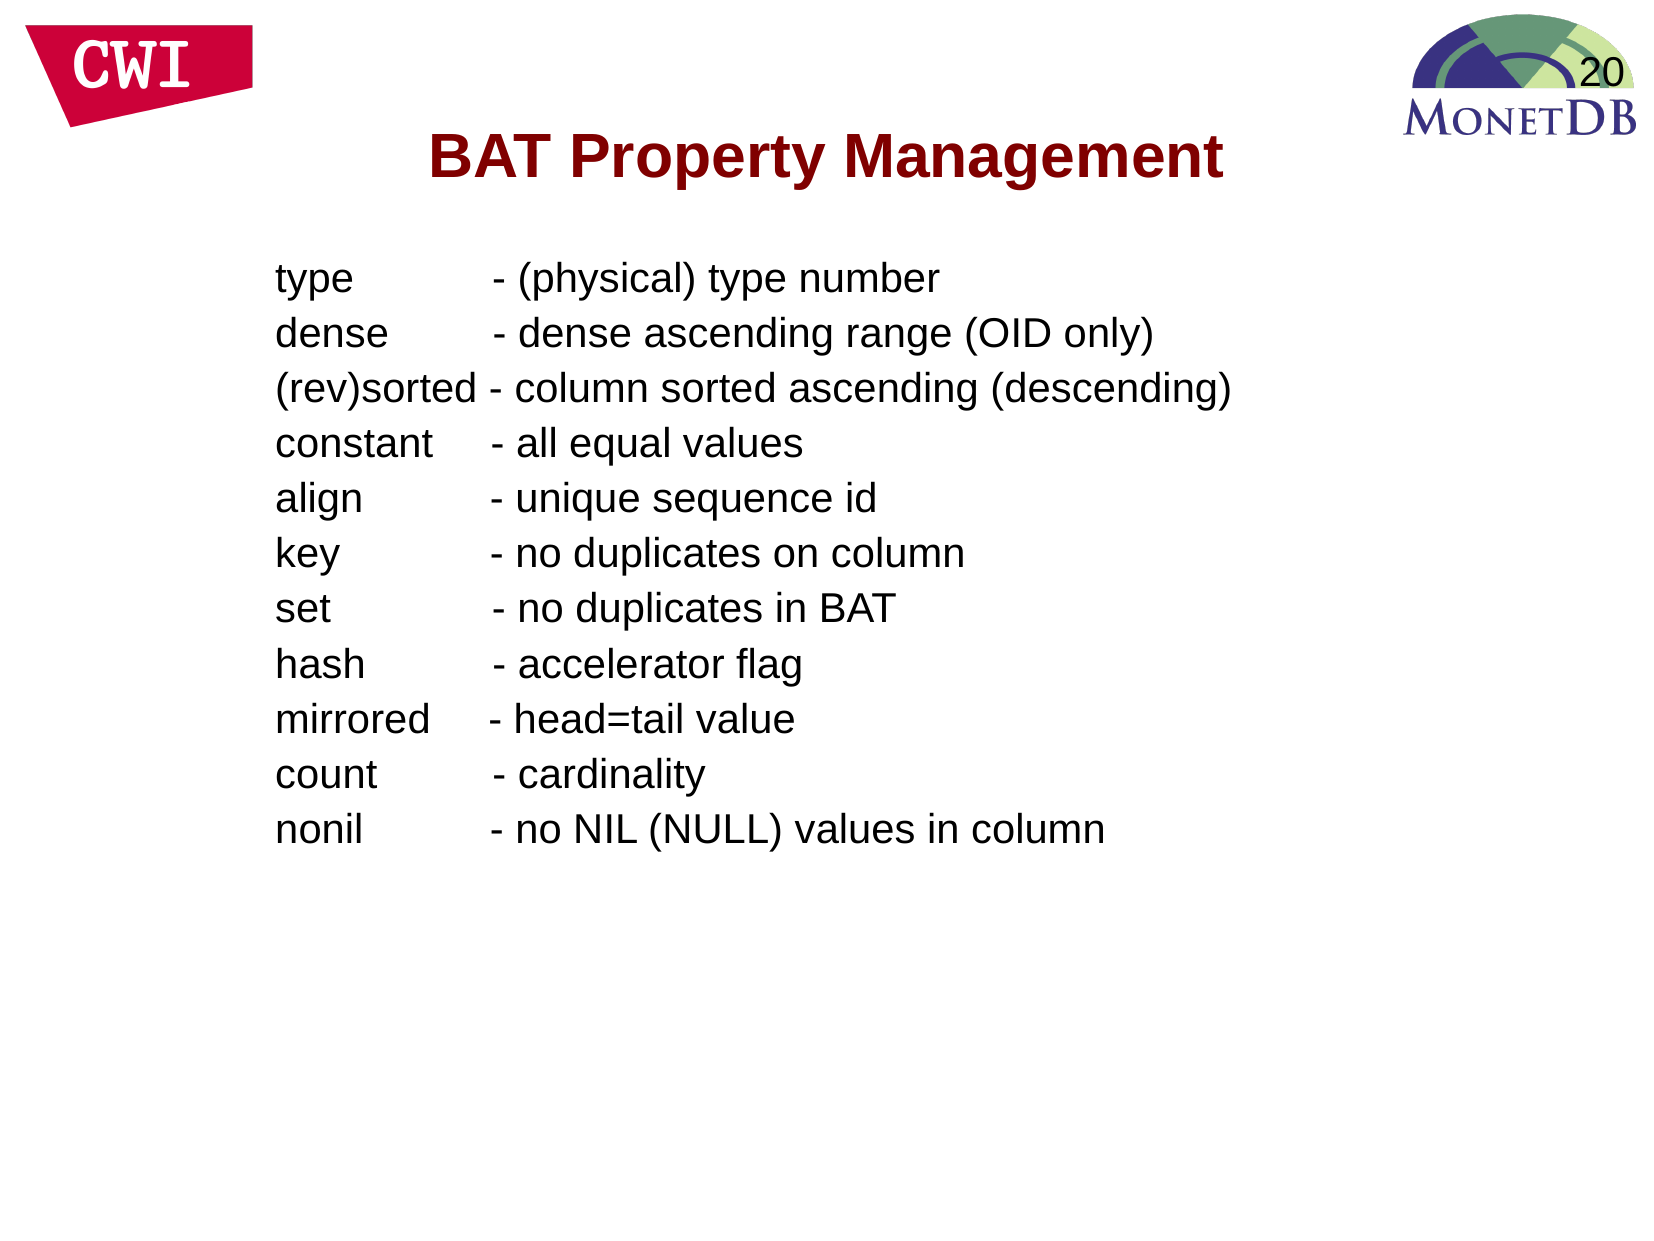

# BAT Property Management
type - (physical) type number
dense - dense ascending range (OID only)
(rev)sorted - column sorted ascending (descending)
constant - all equal values
align - unique sequence id
key - no duplicates on column
set - no duplicates in BAT
hash - accelerator flag
mirrored - head=tail value
count - cardinality
nonil - no NIL (NULL) values in column